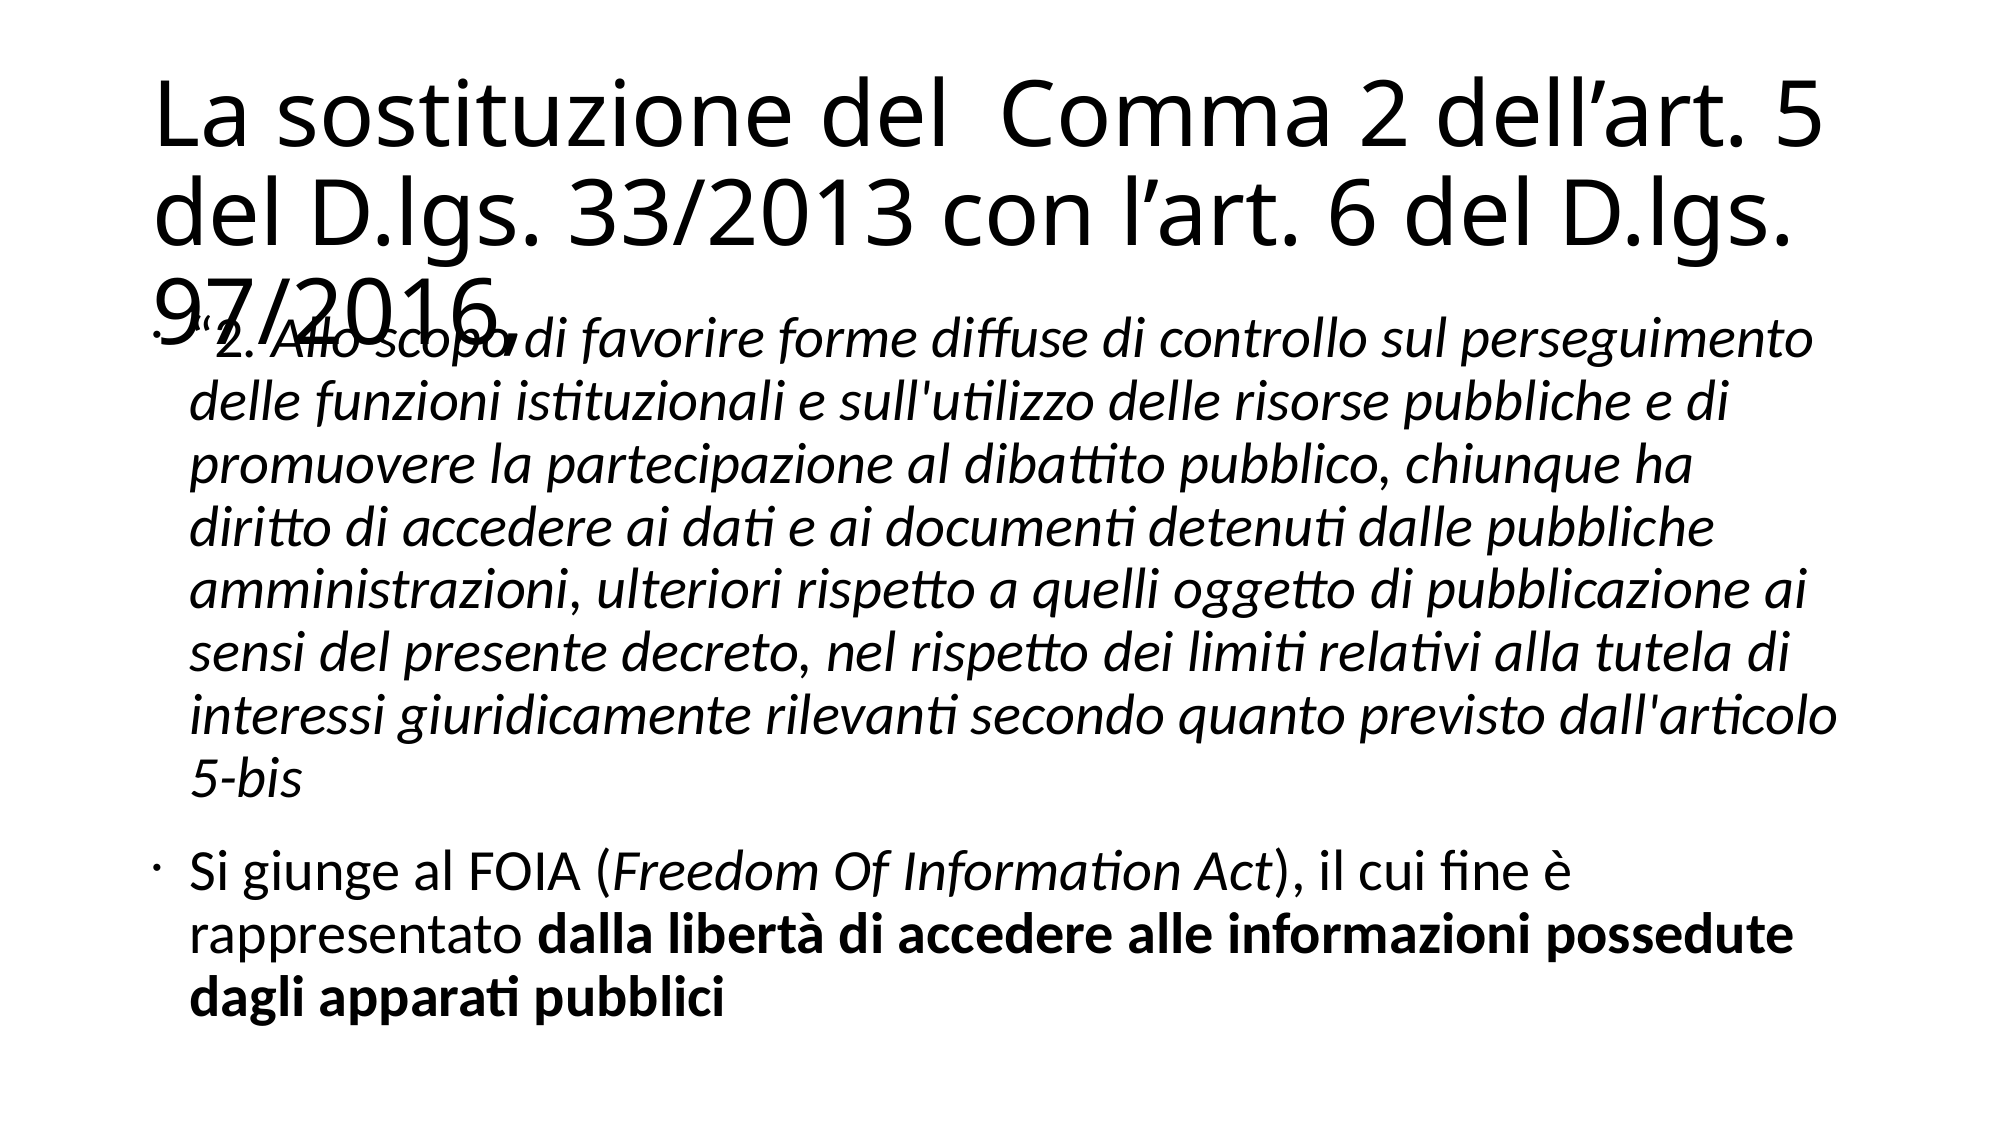

# La sostituzione del Comma 2 dell’art. 5 del D.lgs. 33/2013 con l’art. 6 del D.lgs. 97/2016,
“2. Allo scopo di favorire forme diffuse di controllo sul perseguimento delle funzioni istituzionali e sull'utilizzo delle risorse pubbliche e di promuovere la partecipazione al dibattito pubblico, chiunque ha diritto di accedere ai dati e ai documenti detenuti dalle pubbliche amministrazioni, ulteriori rispetto a quelli oggetto di pubblicazione ai sensi del presente decreto, nel rispetto dei limiti relativi alla tutela di interessi giuridicamente rilevanti secondo quanto previsto dall'articolo 5-bis
Si giunge al FOIA (Freedom Of Information Act), il cui fine è rappresentato dalla libertà di accedere alle informazioni possedute dagli apparati pubblici